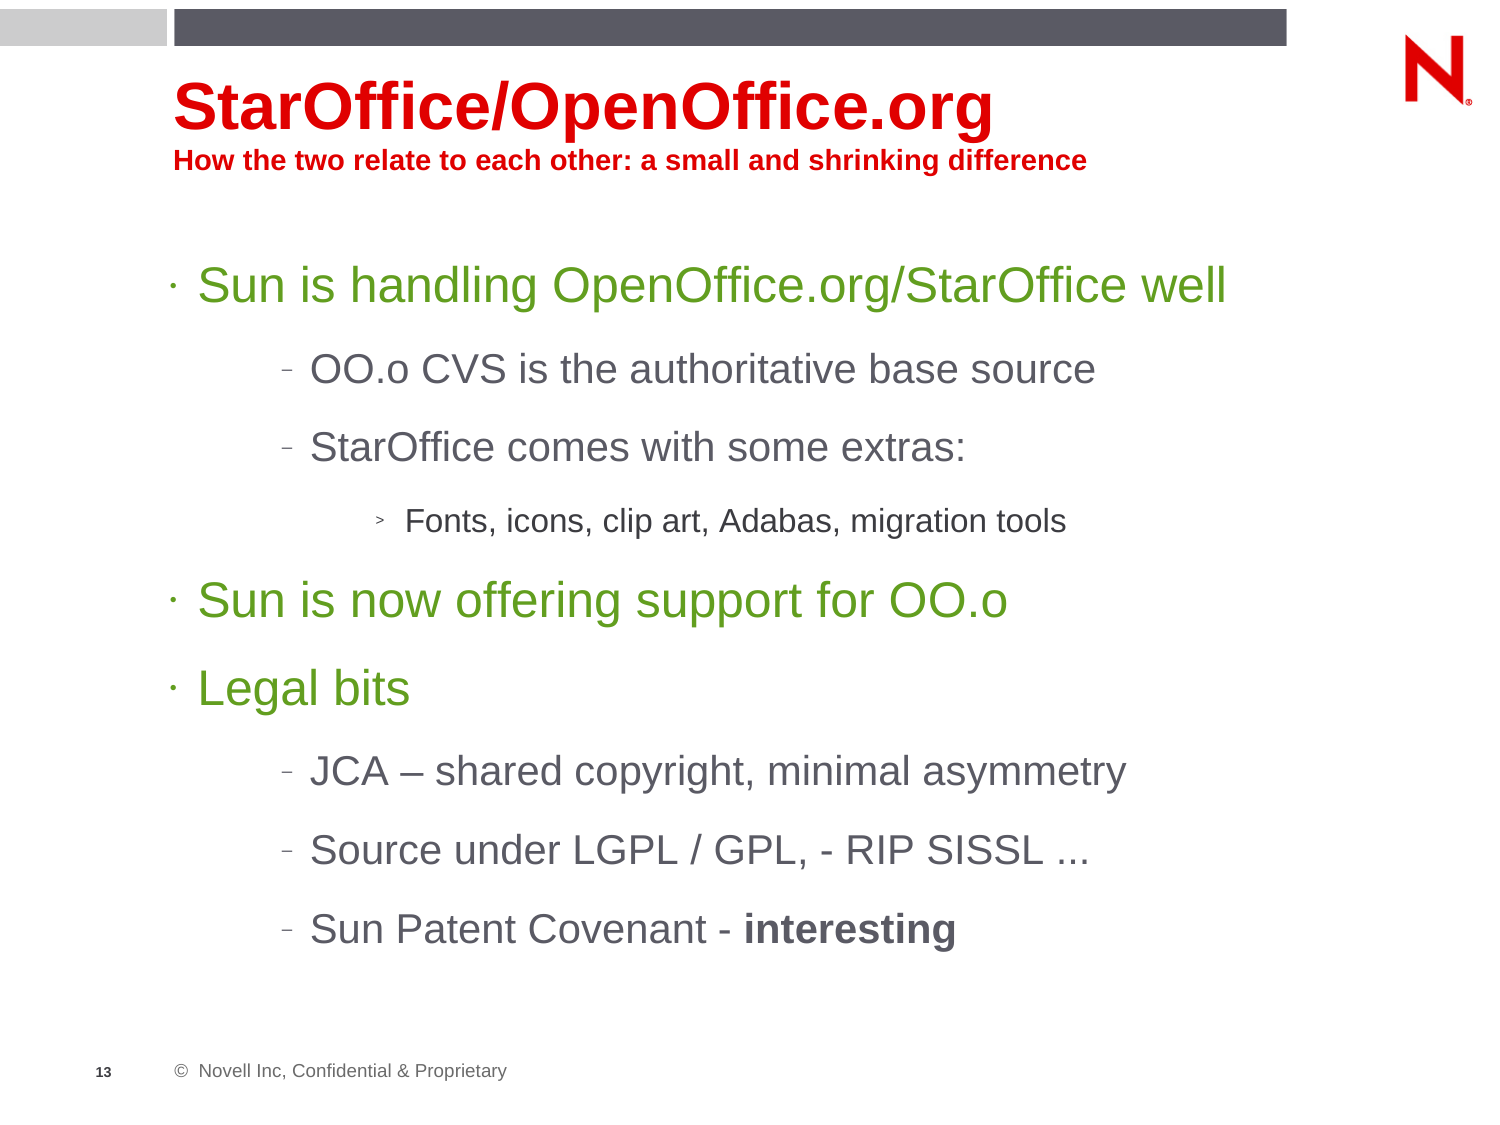

# StarOffice/OpenOffice.org How the two relate to each other: a small and shrinking difference
Sun is handling OpenOffice.org/StarOffice well
OO.o CVS is the authoritative base source
StarOffice comes with some extras:
Fonts, icons, clip art, Adabas, migration tools
Sun is now offering support for OO.o
Legal bits
JCA – shared copyright, minimal asymmetry
Source under LGPL / GPL, - RIP SISSL ...
Sun Patent Covenant - interesting